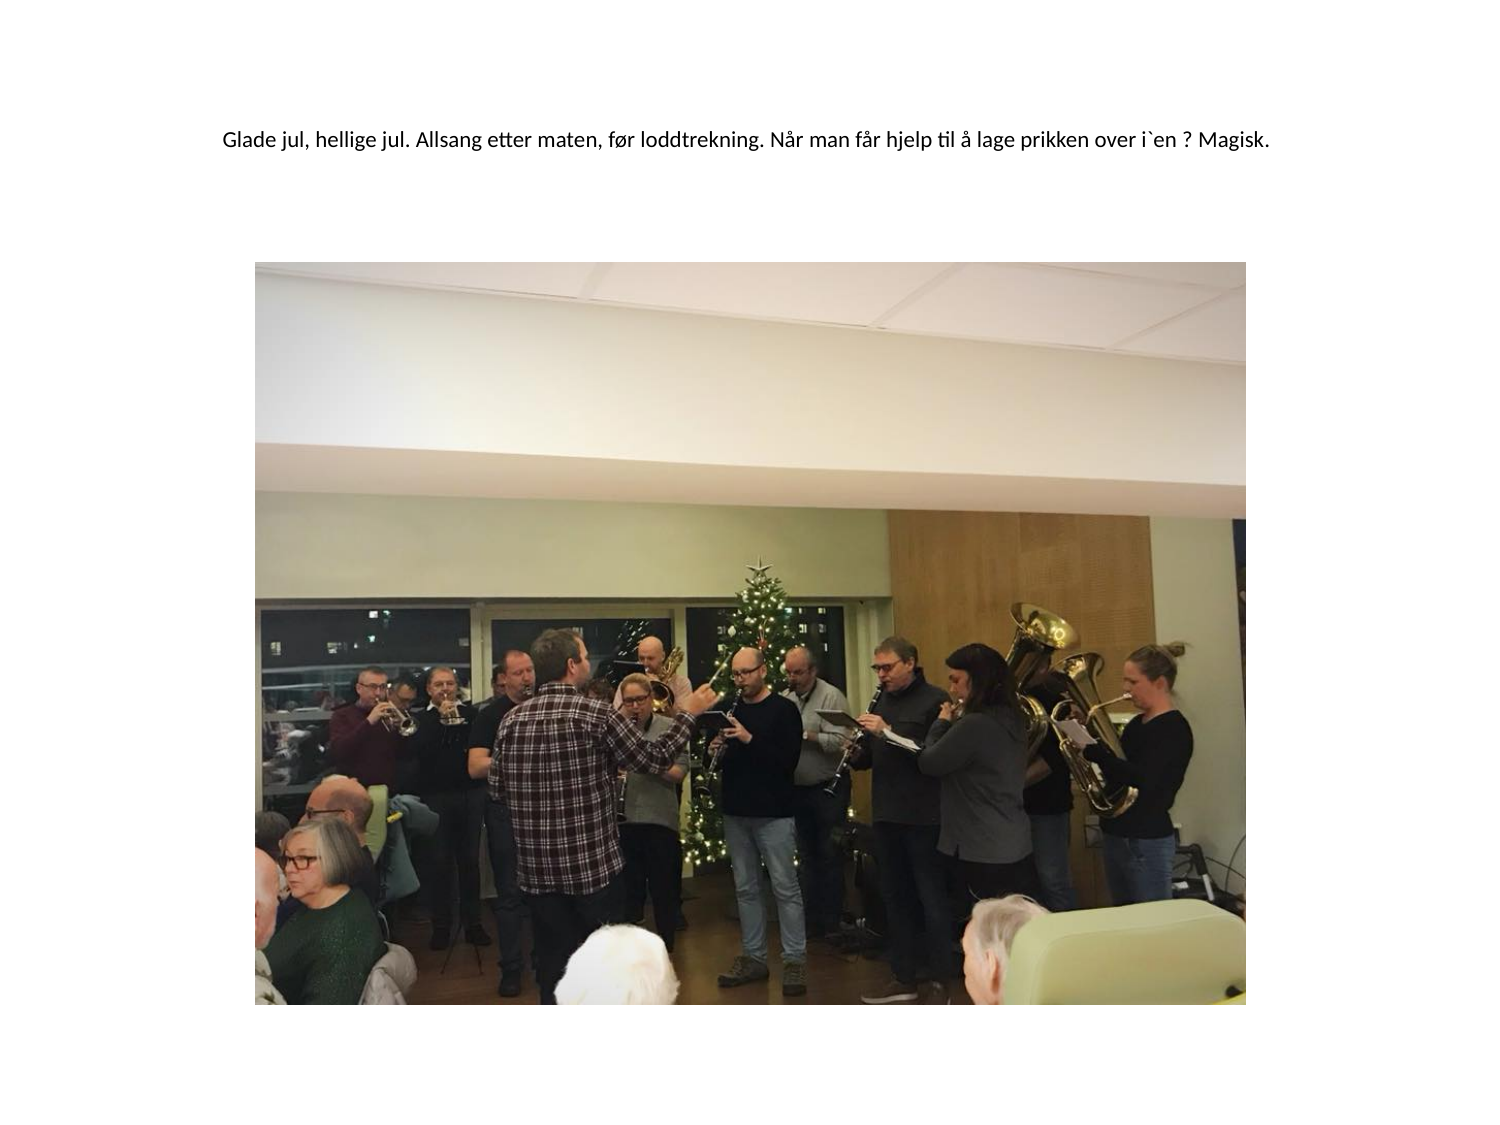

# Glade jul, hellige jul. Allsang etter maten, før loddtrekning. Når man får hjelp til å lage prikken over i`en ? Magisk.